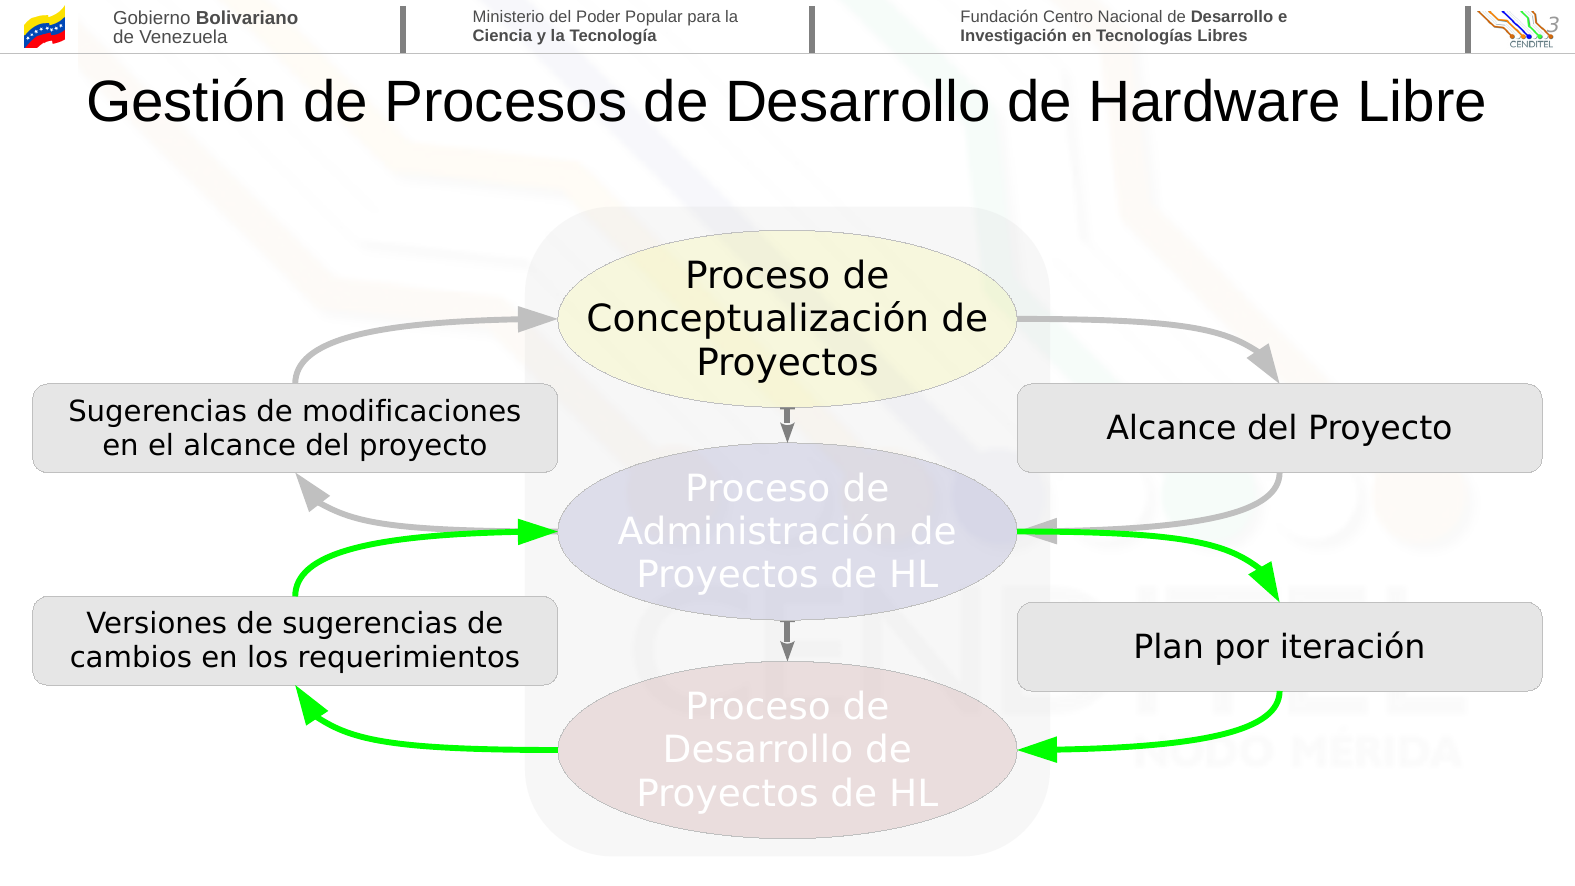

# Gestión de Procesos de Desarrollo de Hardware Libre
Proceso de
Conceptualización de
Proyectos
Sugerencias de modificaciones
en el alcance del proyecto
Alcance del Proyecto
Proceso de
Administración de
Proyectos de HL
Versiones de sugerencias de
cambios en los requerimientos
Plan por iteración
Proceso de
Desarrollo de
Proyectos de HL